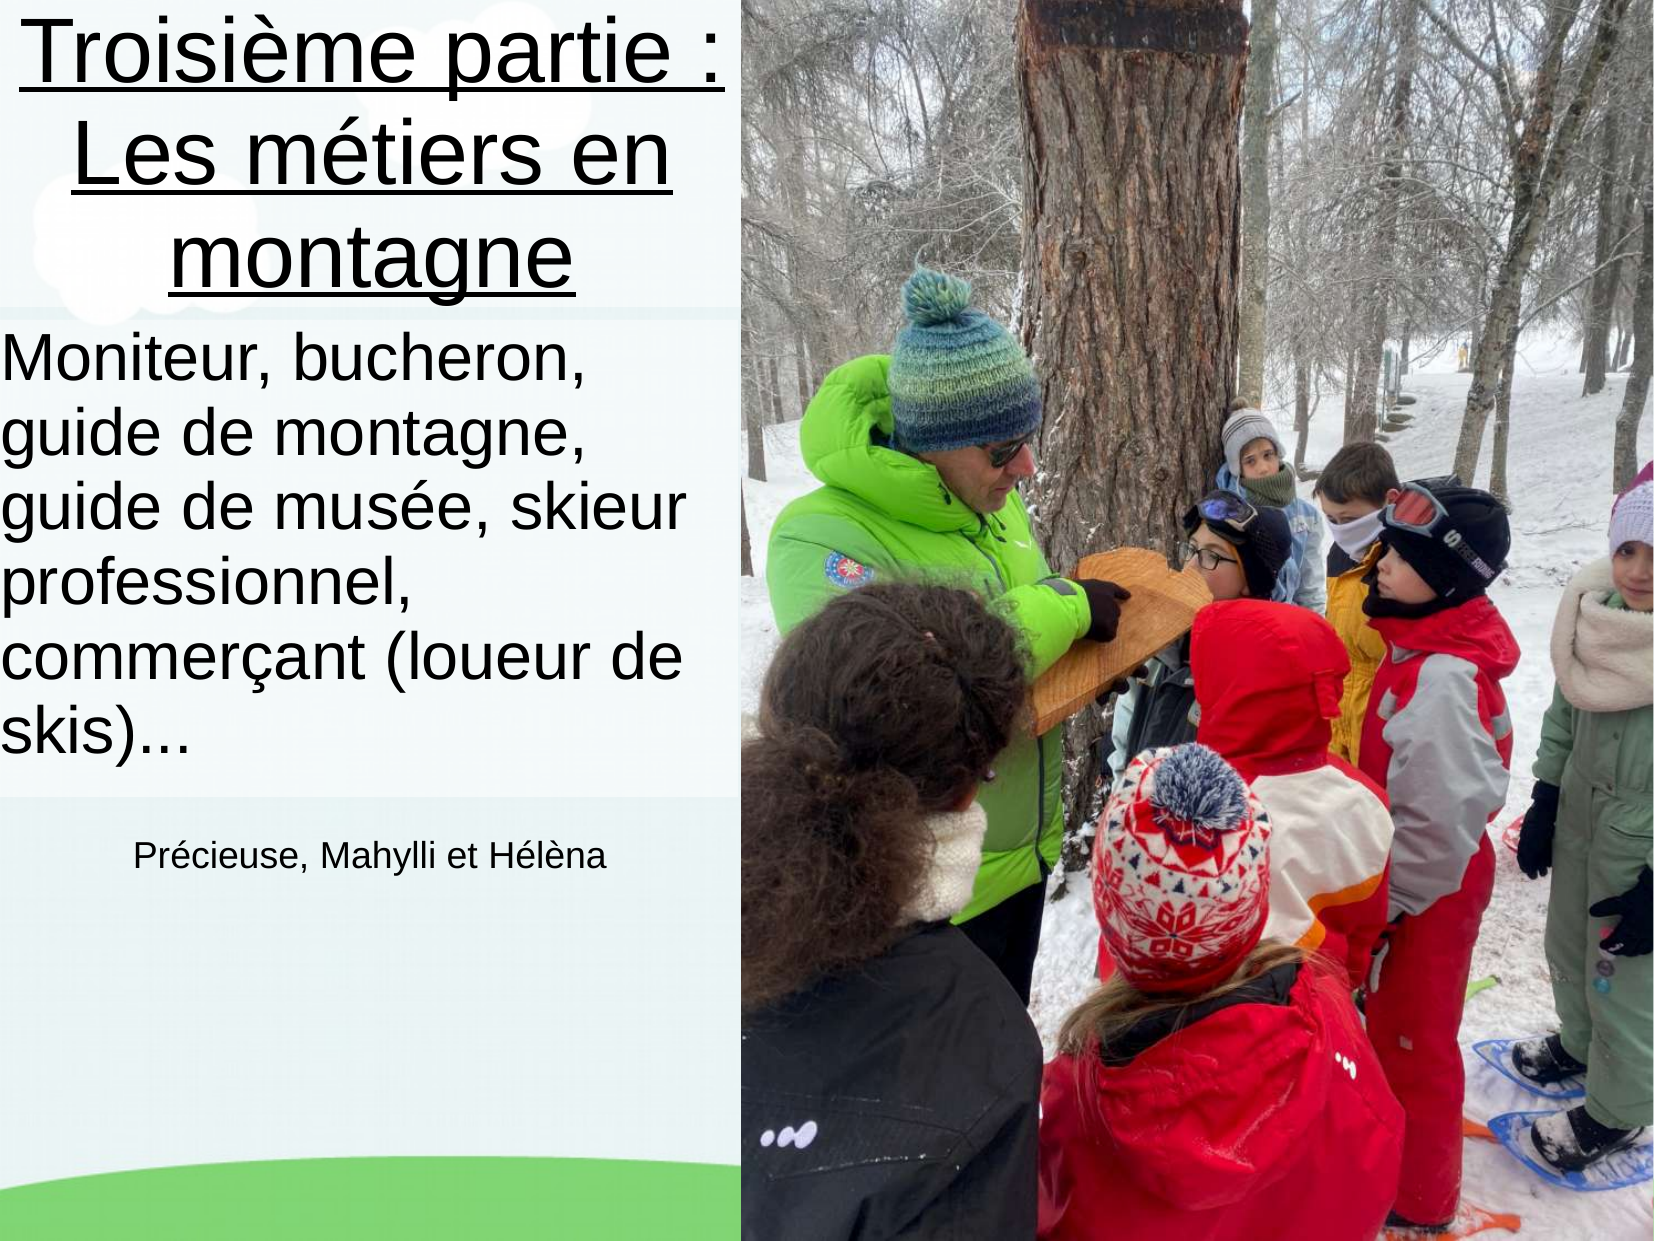

# Troisième partie : Les métiers en montagne
Moniteur, bucheron, guide de montagne, guide de musée, skieur professionnel, commerçant (loueur de skis)...
Précieuse, Mahylli et Hélèna
8